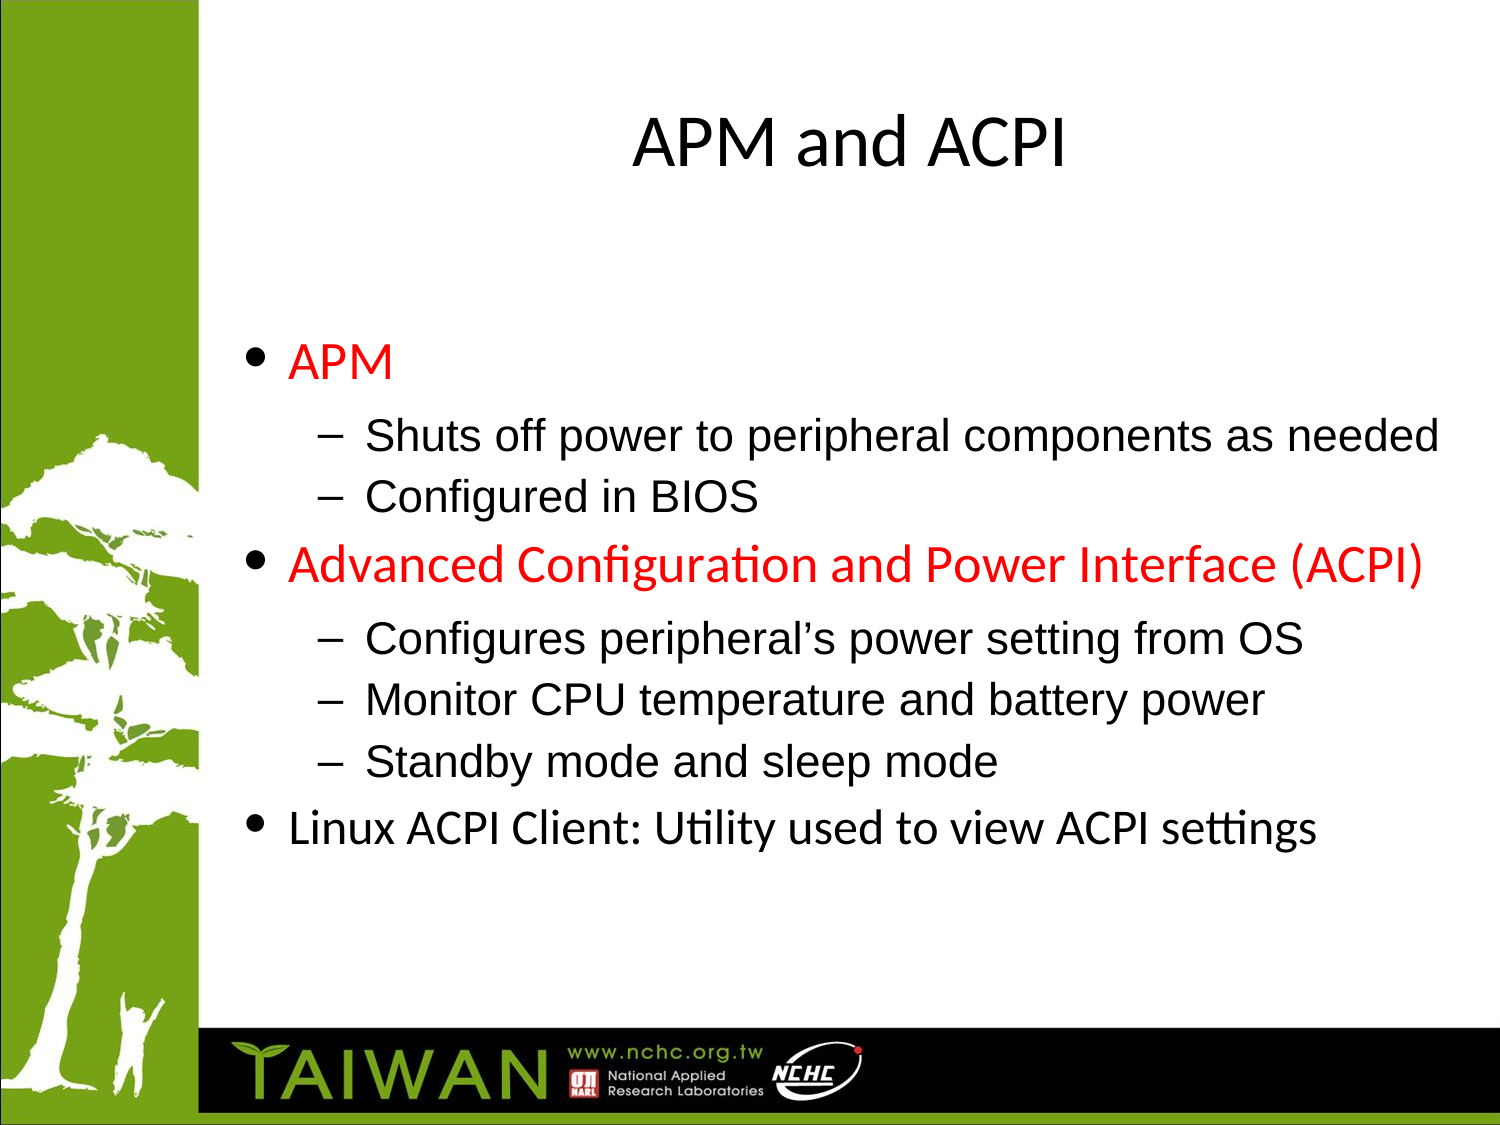

# APM and ACPI
APM
Shuts off power to peripheral components as needed
Configured in BIOS
Advanced Configuration and Power Interface (ACPI)
Configures peripheral’s power setting from OS
Monitor CPU temperature and battery power
Standby mode and sleep mode
Linux ACPI Client: Utility used to view ACPI settings
Linux+ Guide to Linux Certification, 2e
6